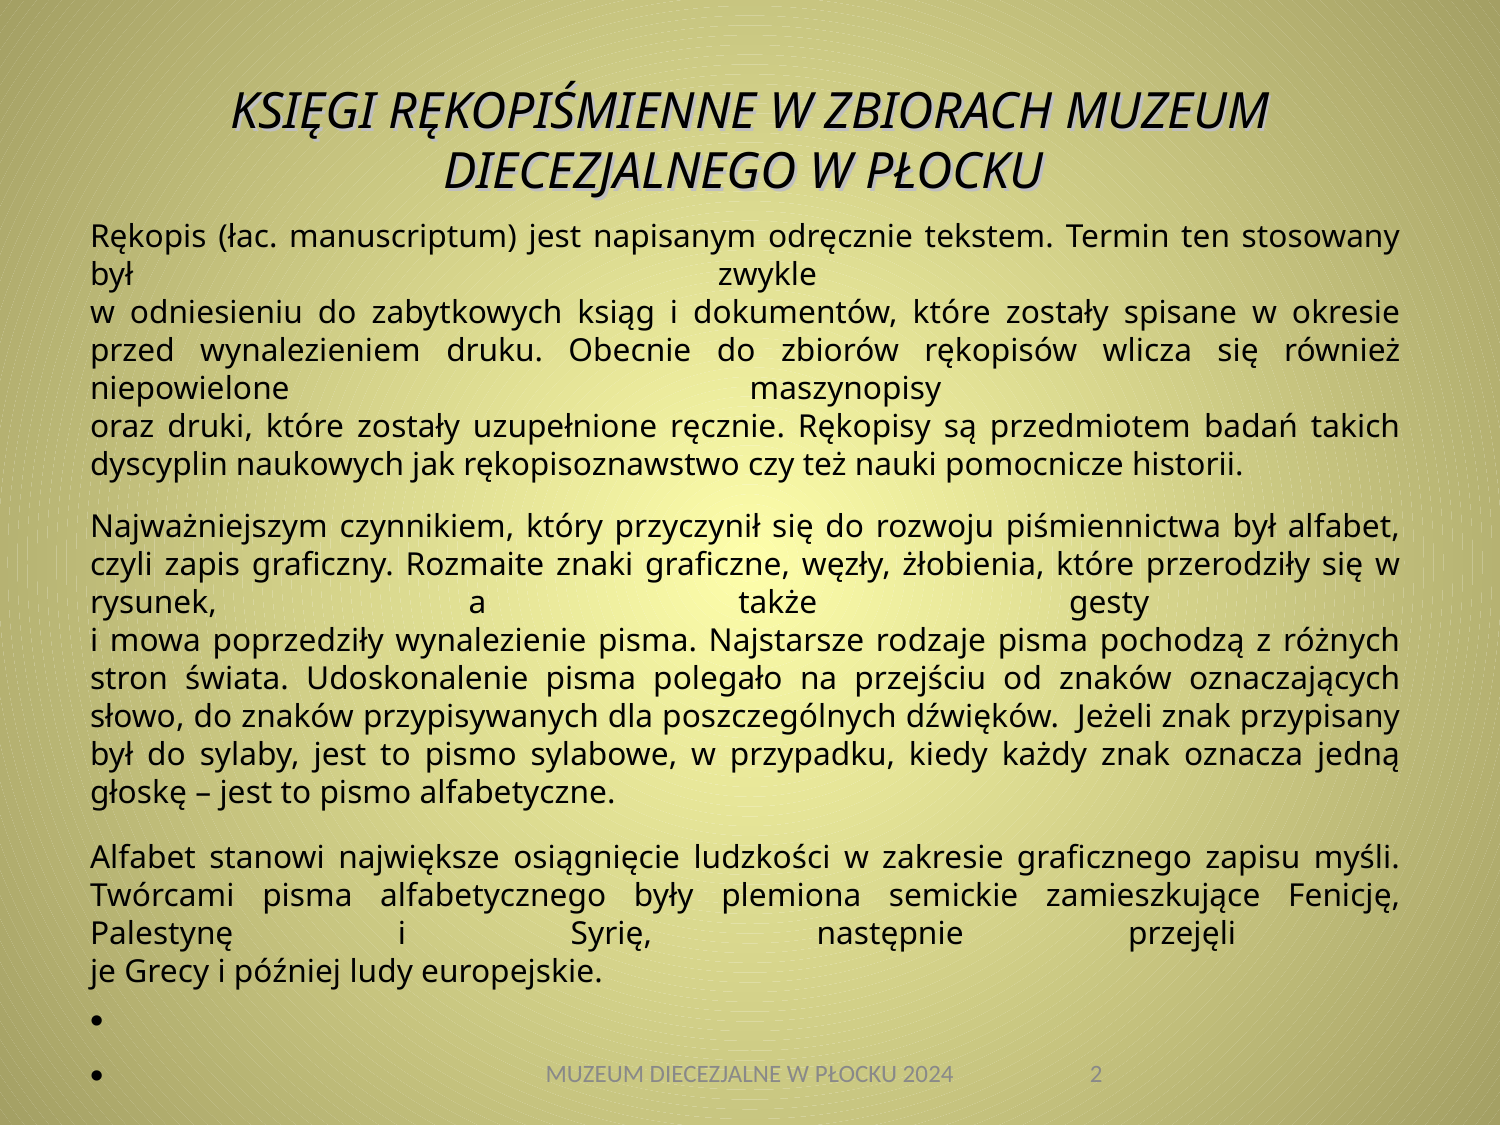

# KSIĘGI RĘKOPIŚMIENNE W ZBIORACH MUZEUM DIECEZJALNEGO W PŁOCKU
Rękopis (łac. manuscriptum) jest napisanym odręcznie tekstem. Termin ten stosowany był zwykle
w odniesieniu do zabytkowych ksiąg i dokumentów, które zostały spisane w okresie przed wynalezieniem druku. Obecnie do zbiorów rękopisów wlicza się również niepowielone maszynopisy
oraz druki, które zostały uzupełnione ręcznie. Rękopisy są przedmiotem badań takich dyscyplin naukowych jak rękopisoznawstwo czy też nauki pomocnicze historii.
Najważniejszym czynnikiem, który przyczynił się do rozwoju piśmiennictwa był alfabet, czyli zapis graficzny. Rozmaite znaki graficzne, węzły, żłobienia, które przerodziły się w rysunek, a także gesty
i mowa poprzedziły wynalezienie pisma. Najstarsze rodzaje pisma pochodzą z różnych stron świata. Udoskonalenie pisma polegało na przejściu od znaków oznaczających słowo, do znaków przypisywanych dla poszczególnych dźwięków. Jeżeli znak przypisany był do sylaby, jest to pismo sylabowe, w przypadku, kiedy każdy znak oznacza jedną głoskę – jest to pismo alfabetyczne.
Alfabet stanowi największe osiągnięcie ludzkości w zakresie graficznego zapisu myśli. Twórcami pisma alfabetycznego były plemiona semickie zamieszkujące Fenicję, Palestynę i Syrię, następnie przejęli
je Grecy i później ludy europejskie.
MUZEUM DIECEZJALNE W PŁOCKU 2024
2